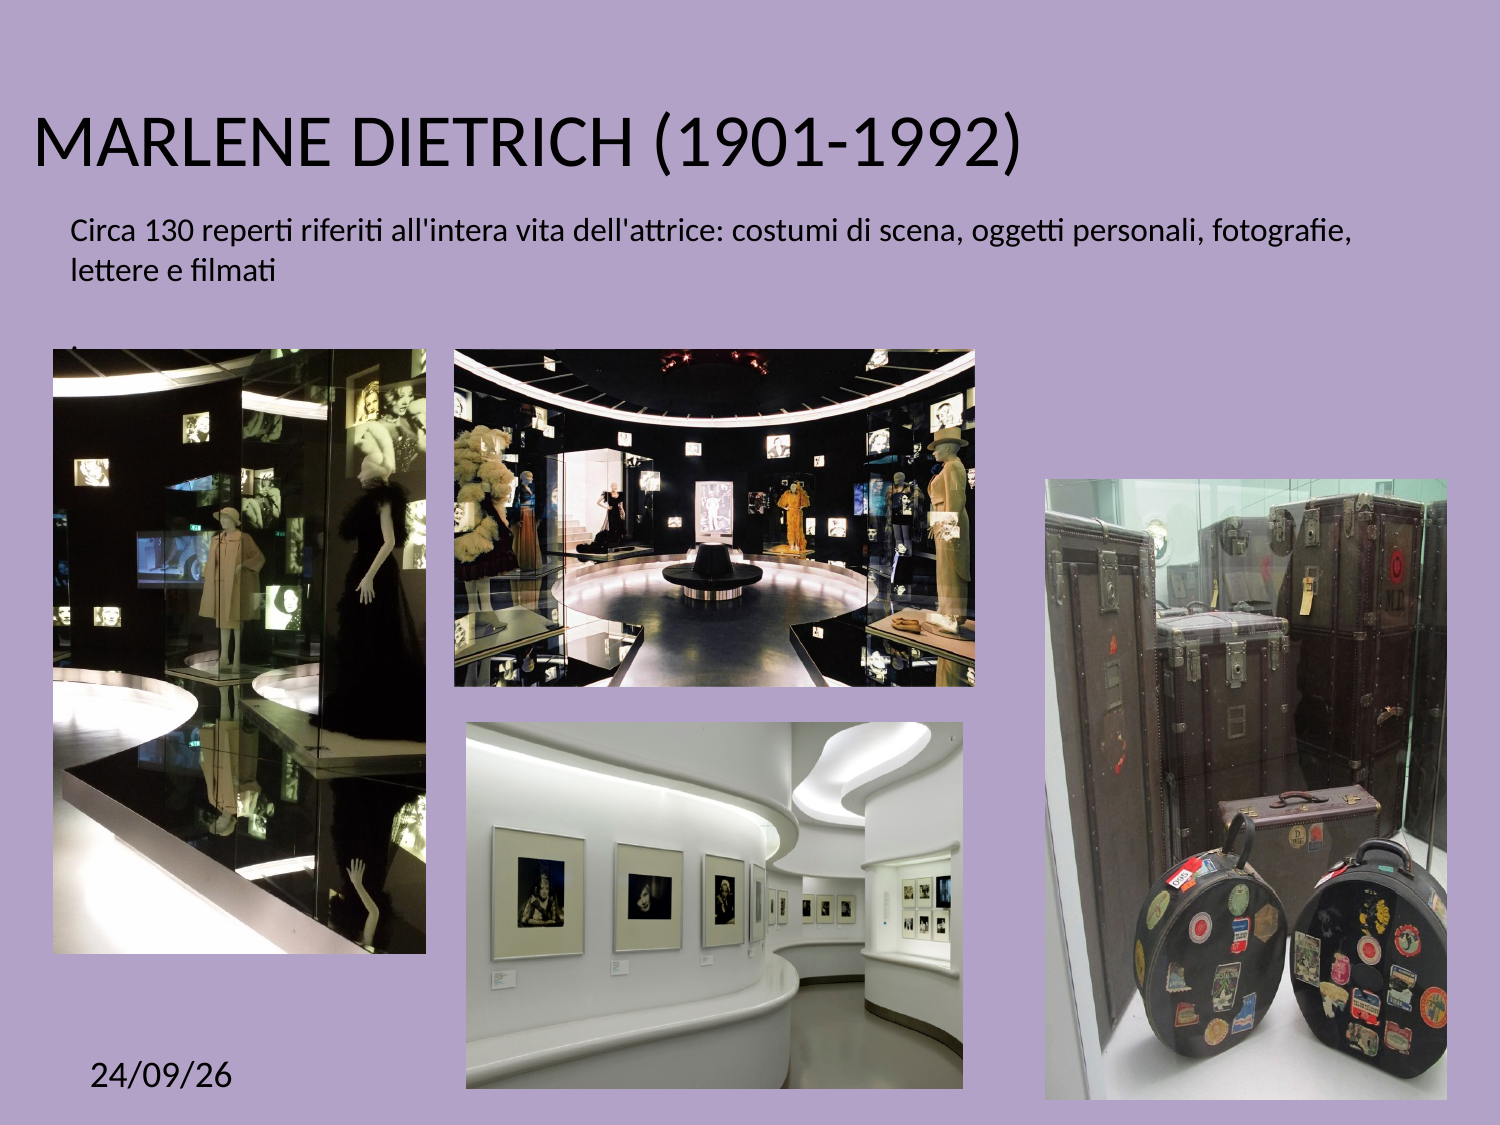

# MARLENE DIETRICH (1901-1992)
Circa 130 reperti riferiti all'intera vita dell'attrice: costumi di scena, oggetti personali, fotografie, lettere e filmati
.